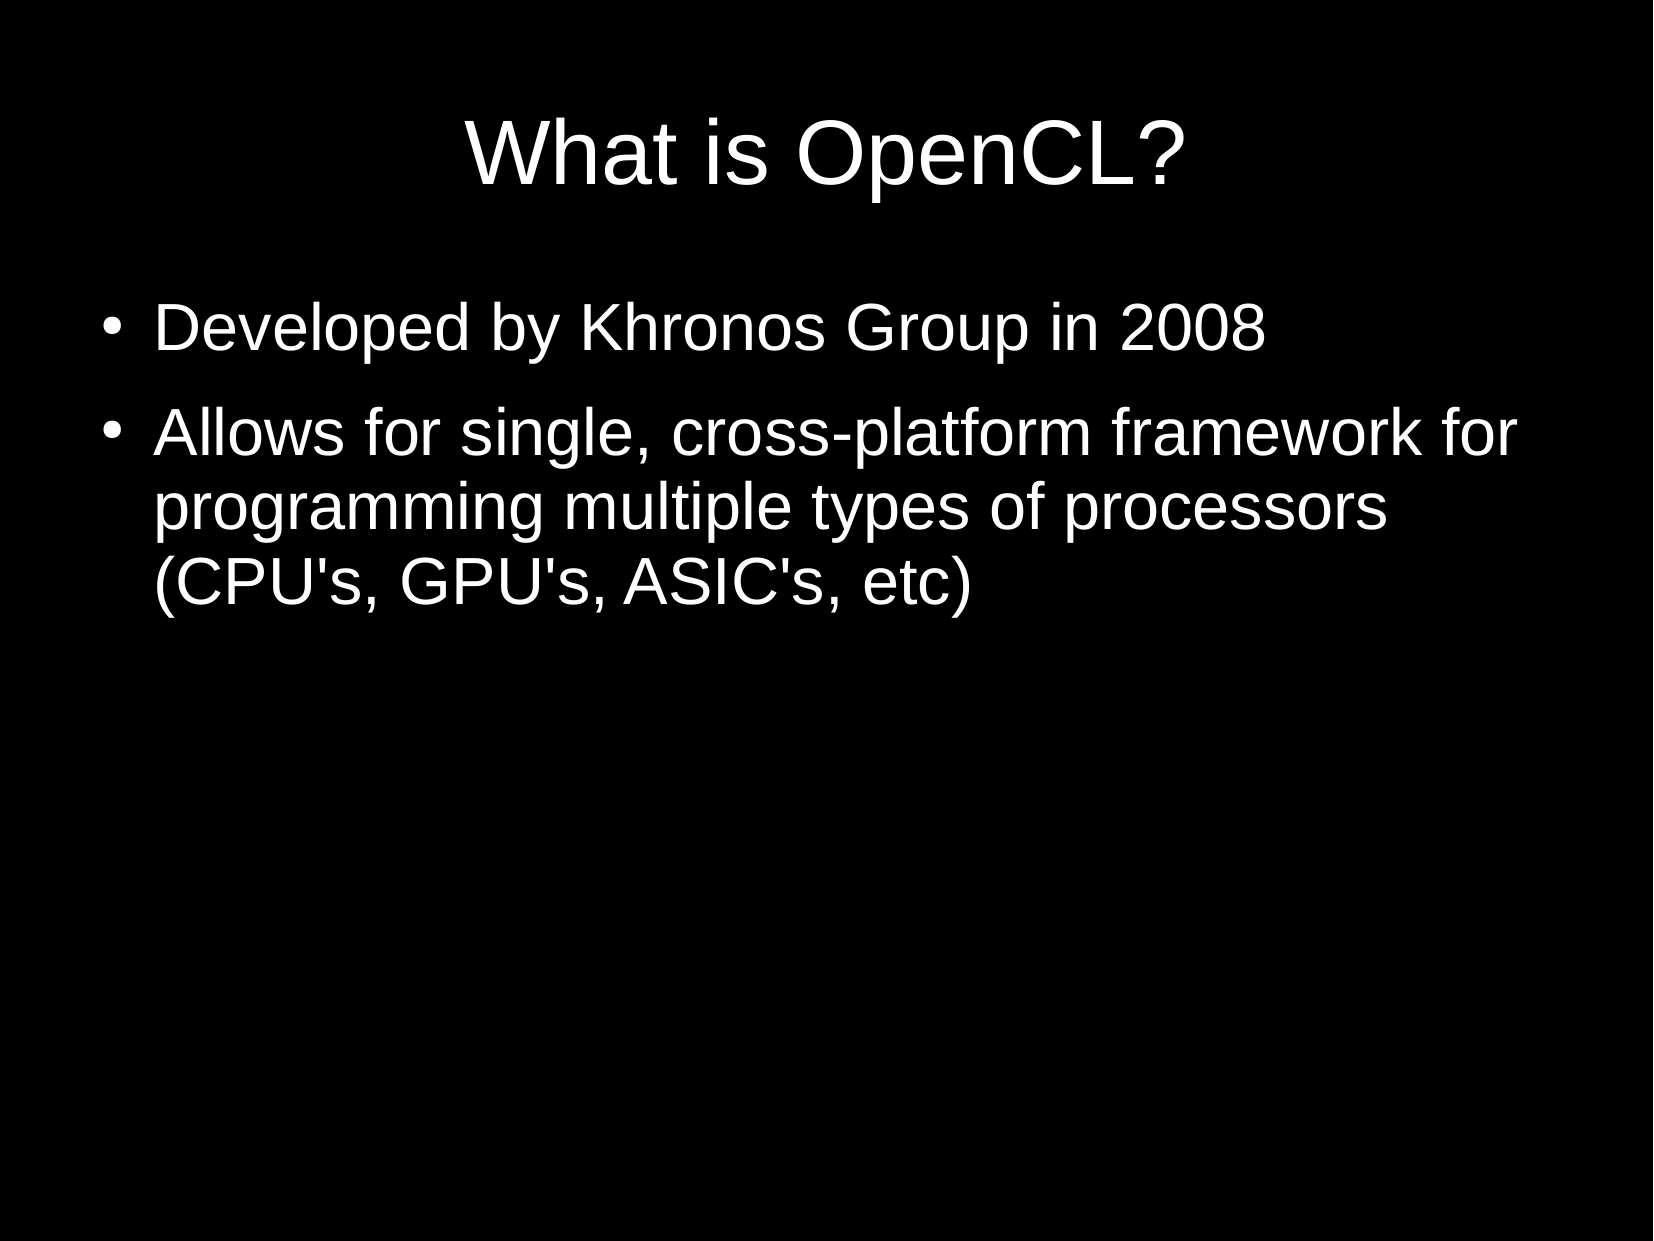

# What is OpenCL?
Developed by Khronos Group in 2008
Allows for single, cross-platform framework for programming multiple types of processors (CPU's, GPU's, ASIC's, etc)